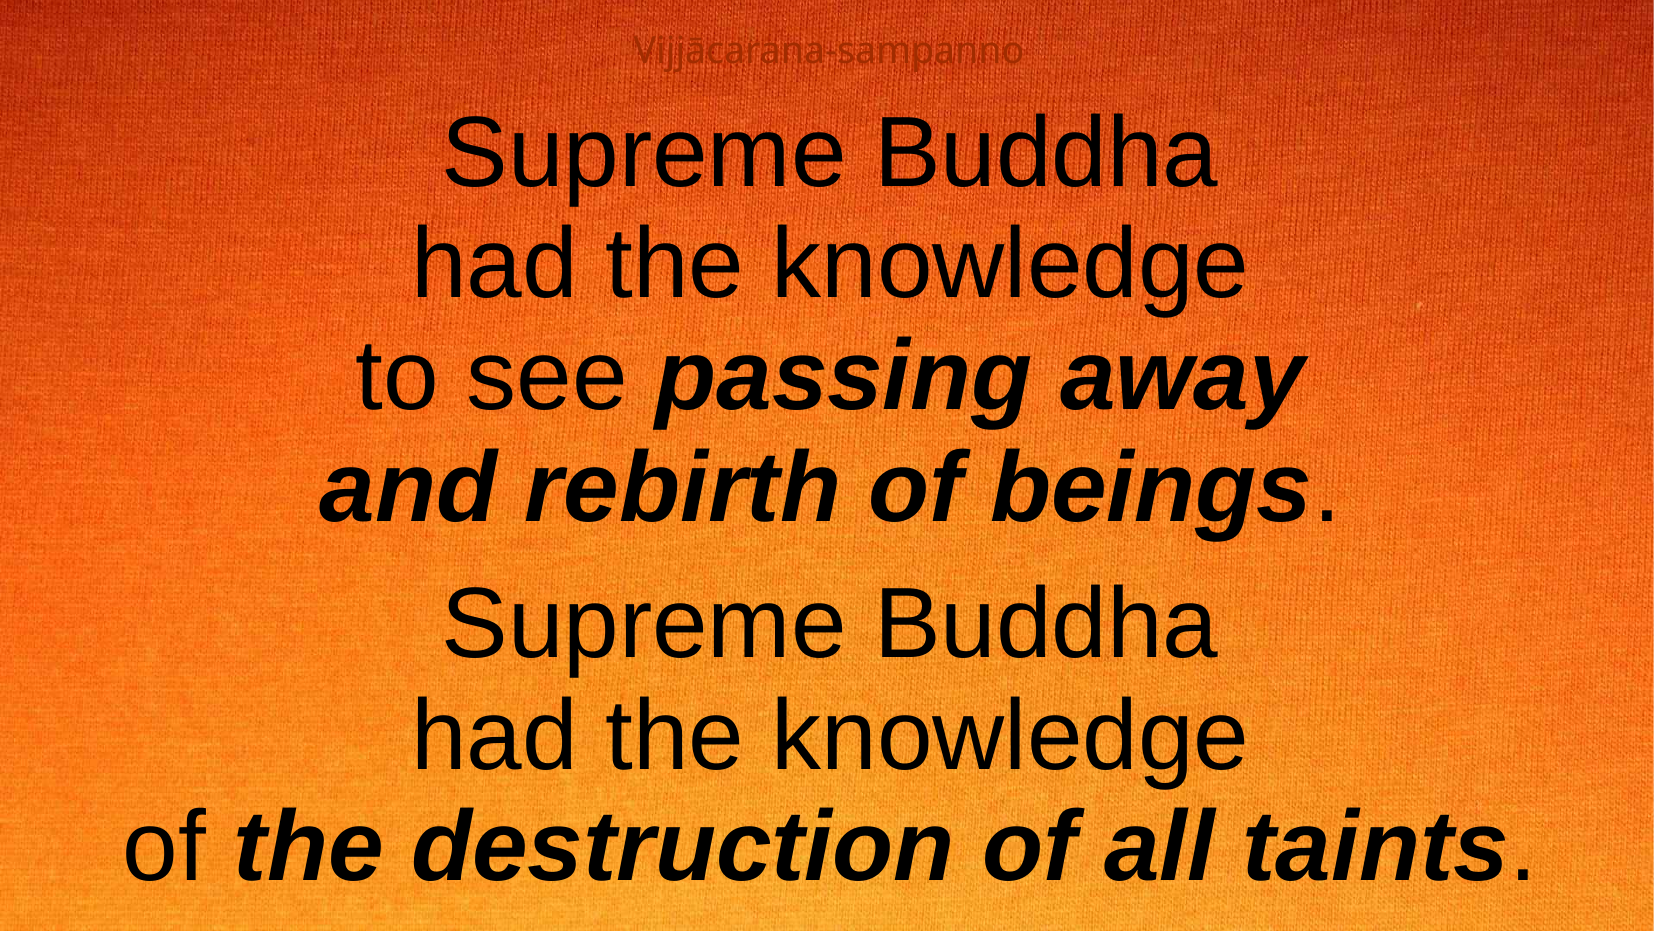

# Supreme Buddha
had the knowledge
to see passing away
and rebirth of beings.
Supreme Buddha
had the knowledge
of the destruction of all taints.
Vijjācarana-sampanno